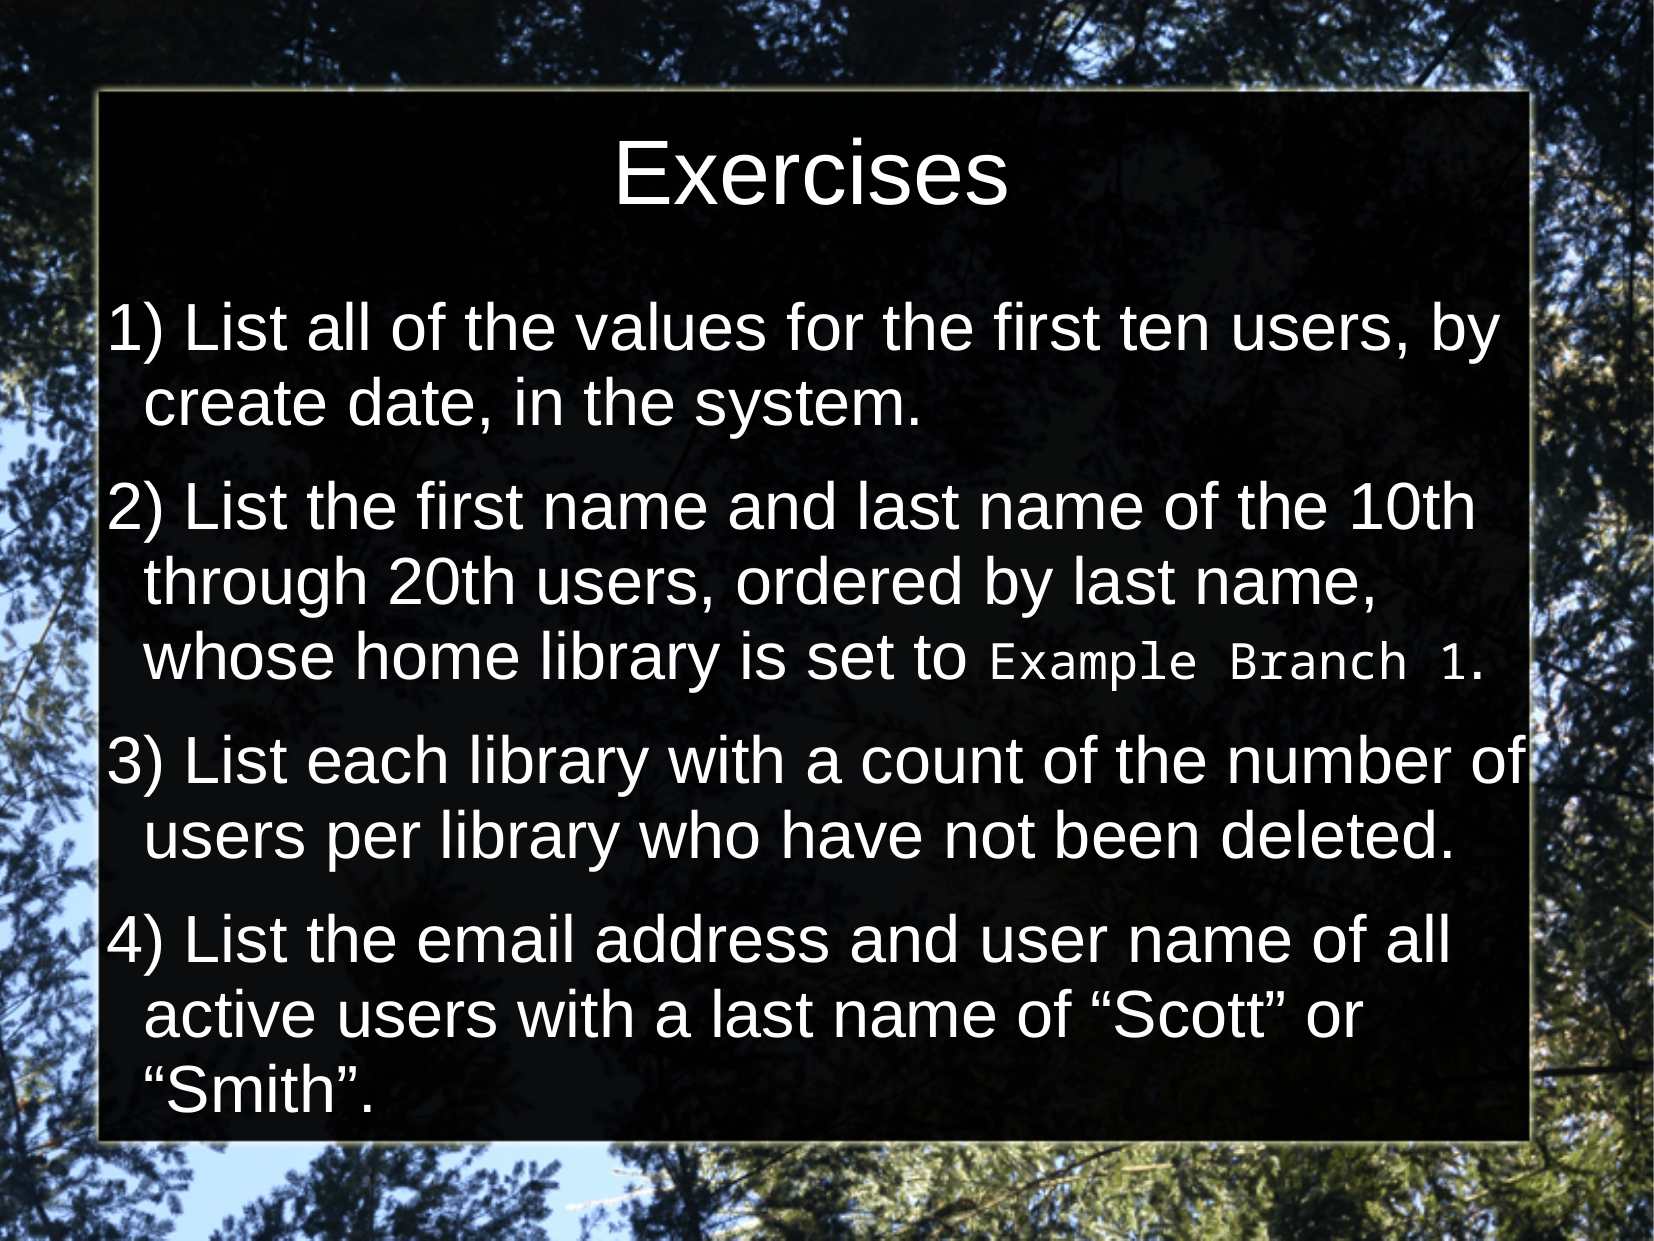

# Exercises
 List all of the values for the first ten users, by create date, in the system.
 List the first name and last name of the 10th through 20th users, ordered by last name, whose home library is set to Example Branch 1.
 List each library with a count of the number of users per library who have not been deleted.
 List the email address and user name of all active users with a last name of “Scott” or “Smith”.